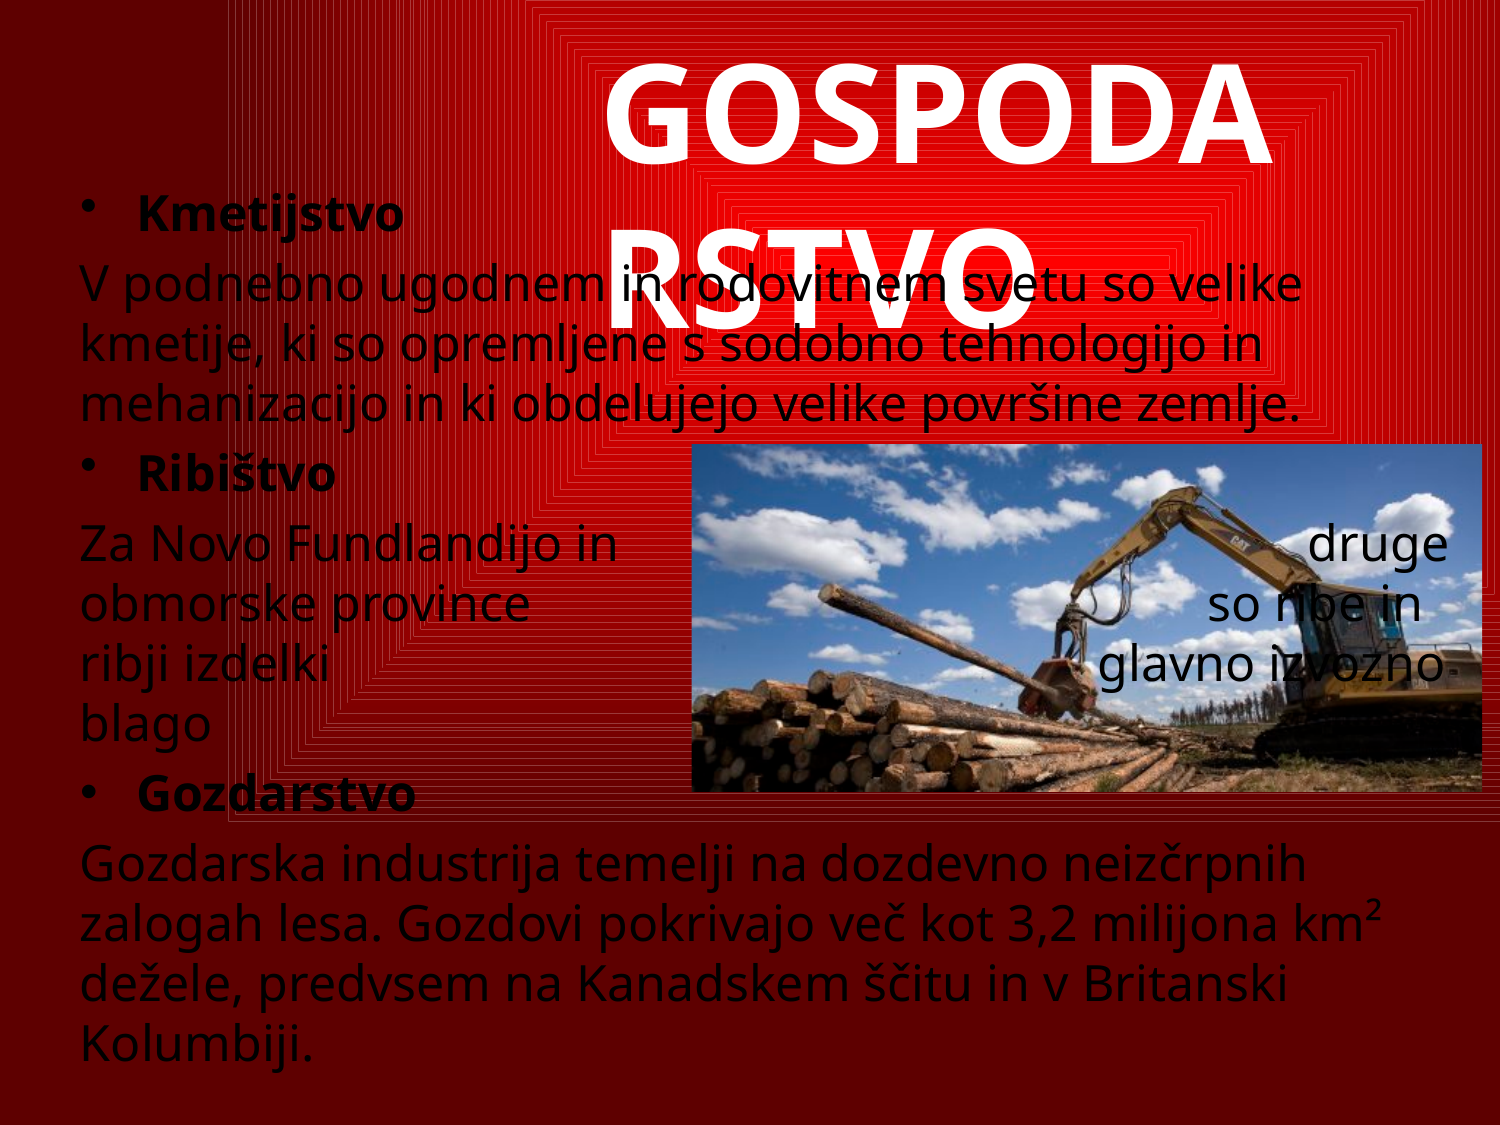

# Gospodarstvo
Kmetijstvo
V podnebno ugodnem in rodovitnem svetu so velike kmetije, ki so opremljene s sodobno tehnologijo in mehanizacijo in ki obdelujejo velike površine zemlje.
Ribištvo
Za Novo Fundlandijo in druge obmorske province so ribe in ribji izdelki glavno izvozno blago
Gozdarstvo
Gozdarska industrija temelji na dozdevno neizčrpnih zalogah lesa. Gozdovi pokrivajo več kot 3,2 milijona km² dežele, predvsem na Kanadskem ščitu in v Britanski Kolumbiji.